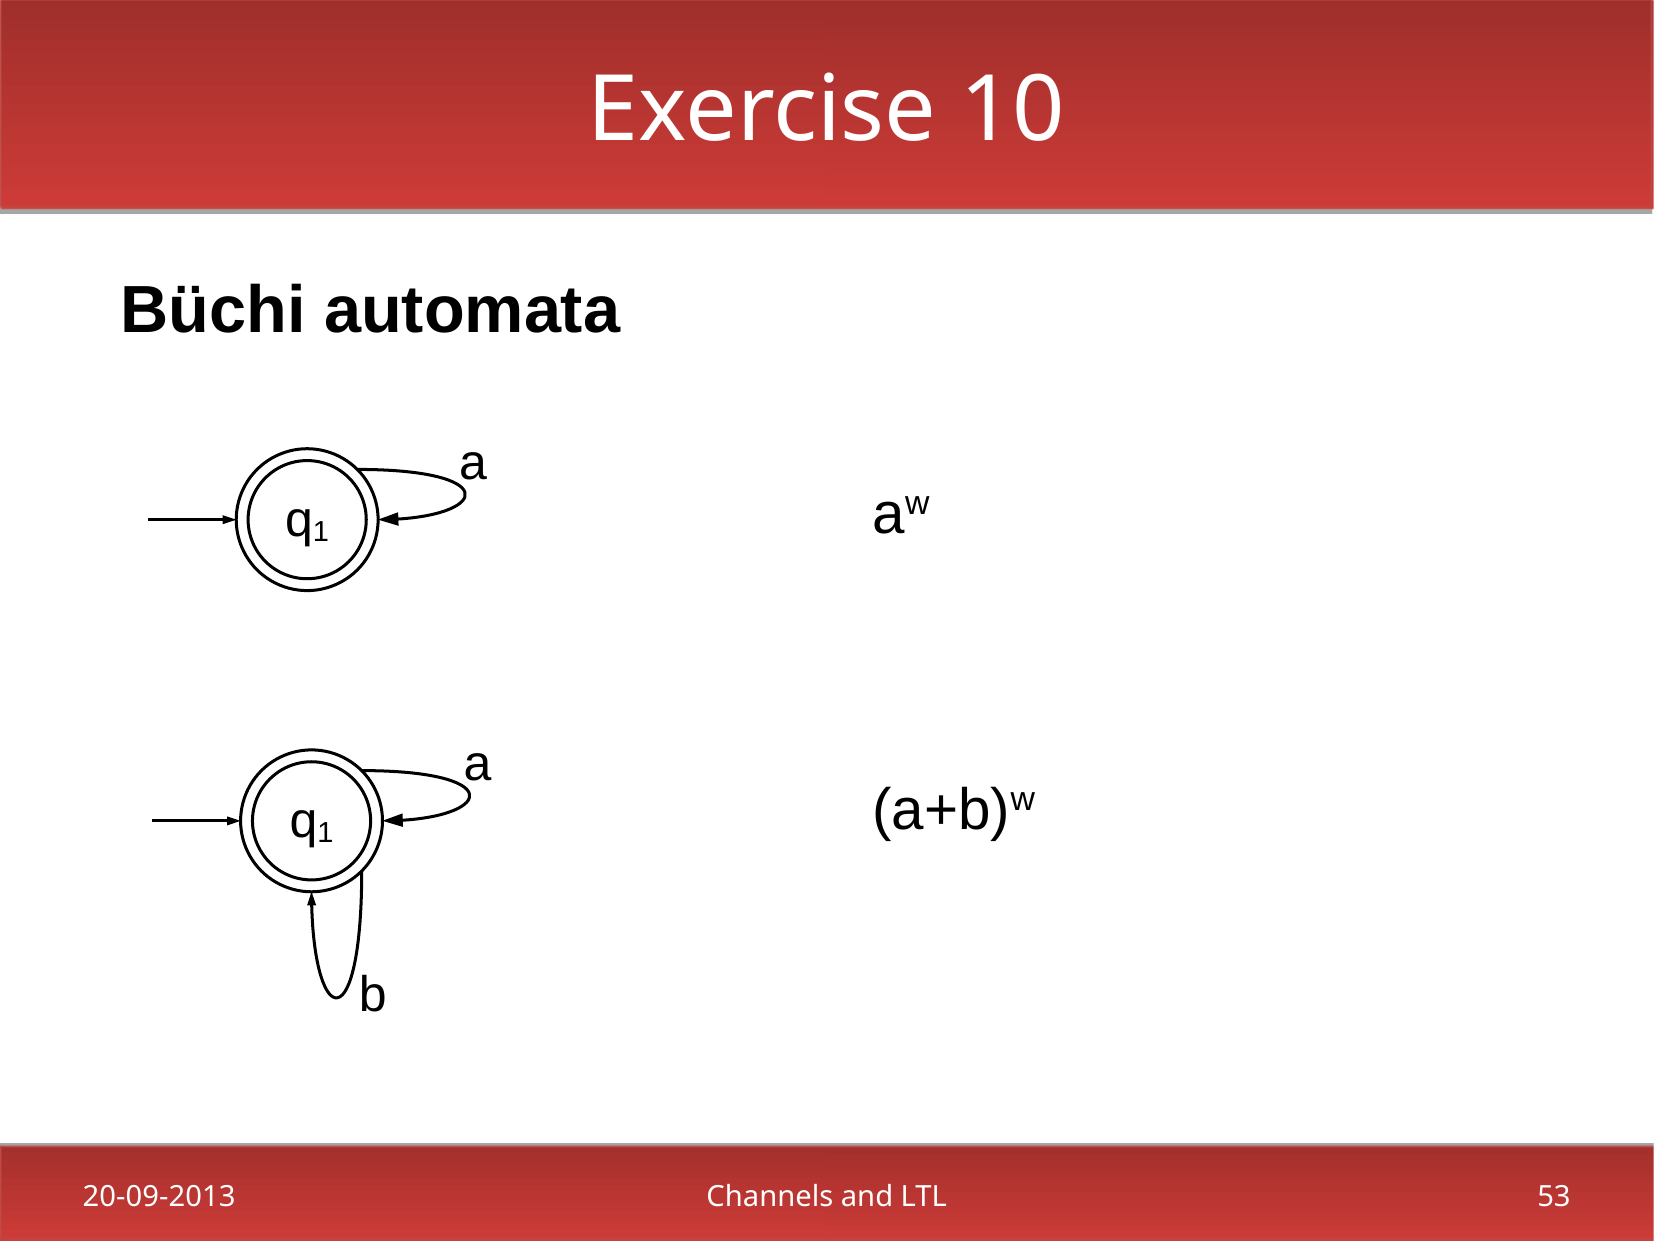

# Exercise 10
Büchi automata
a
q1
aw
a
q1
(a+b)w
b
20-09-2013
Channels and LTL
53